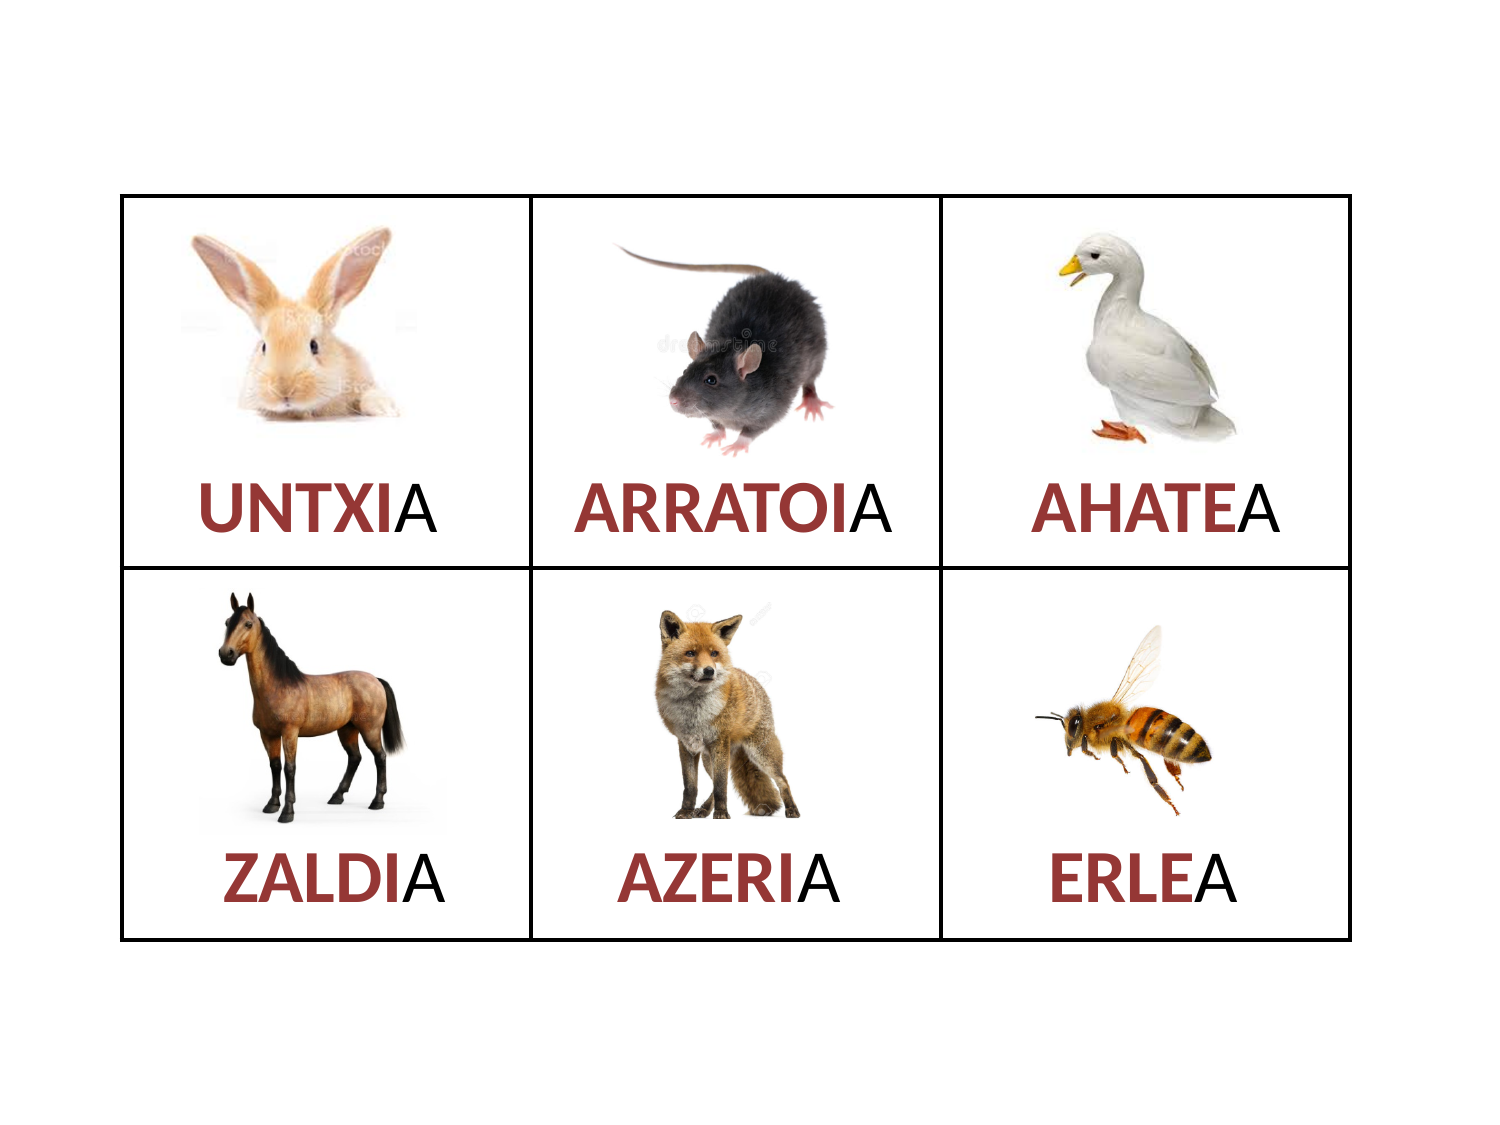

| | | |
| --- | --- | --- |
| | | |
UNTXIA
ARRATOIA
AHATEA
ZALDIA
AZERIA
ERLEA